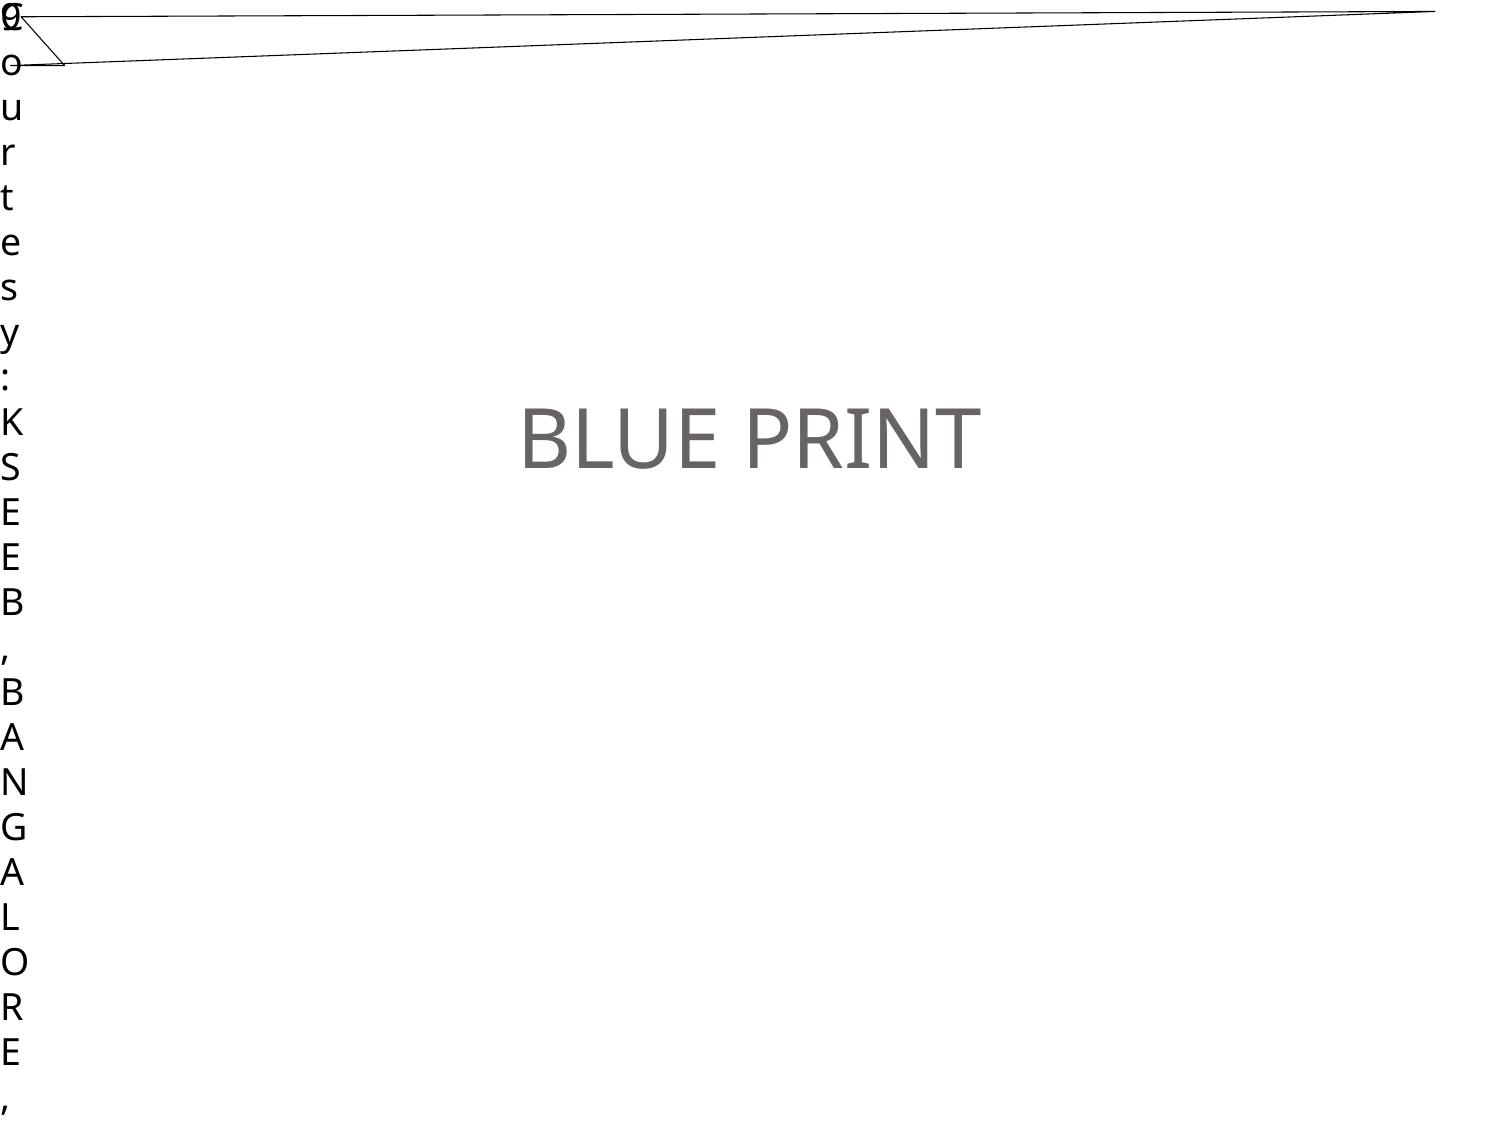

Courtesy:KSEEB,BANGALORE, EDITED BY: BSS, Y.K.HALLI, NELAMANGALA.B'RURAL
# BLUE PRINT